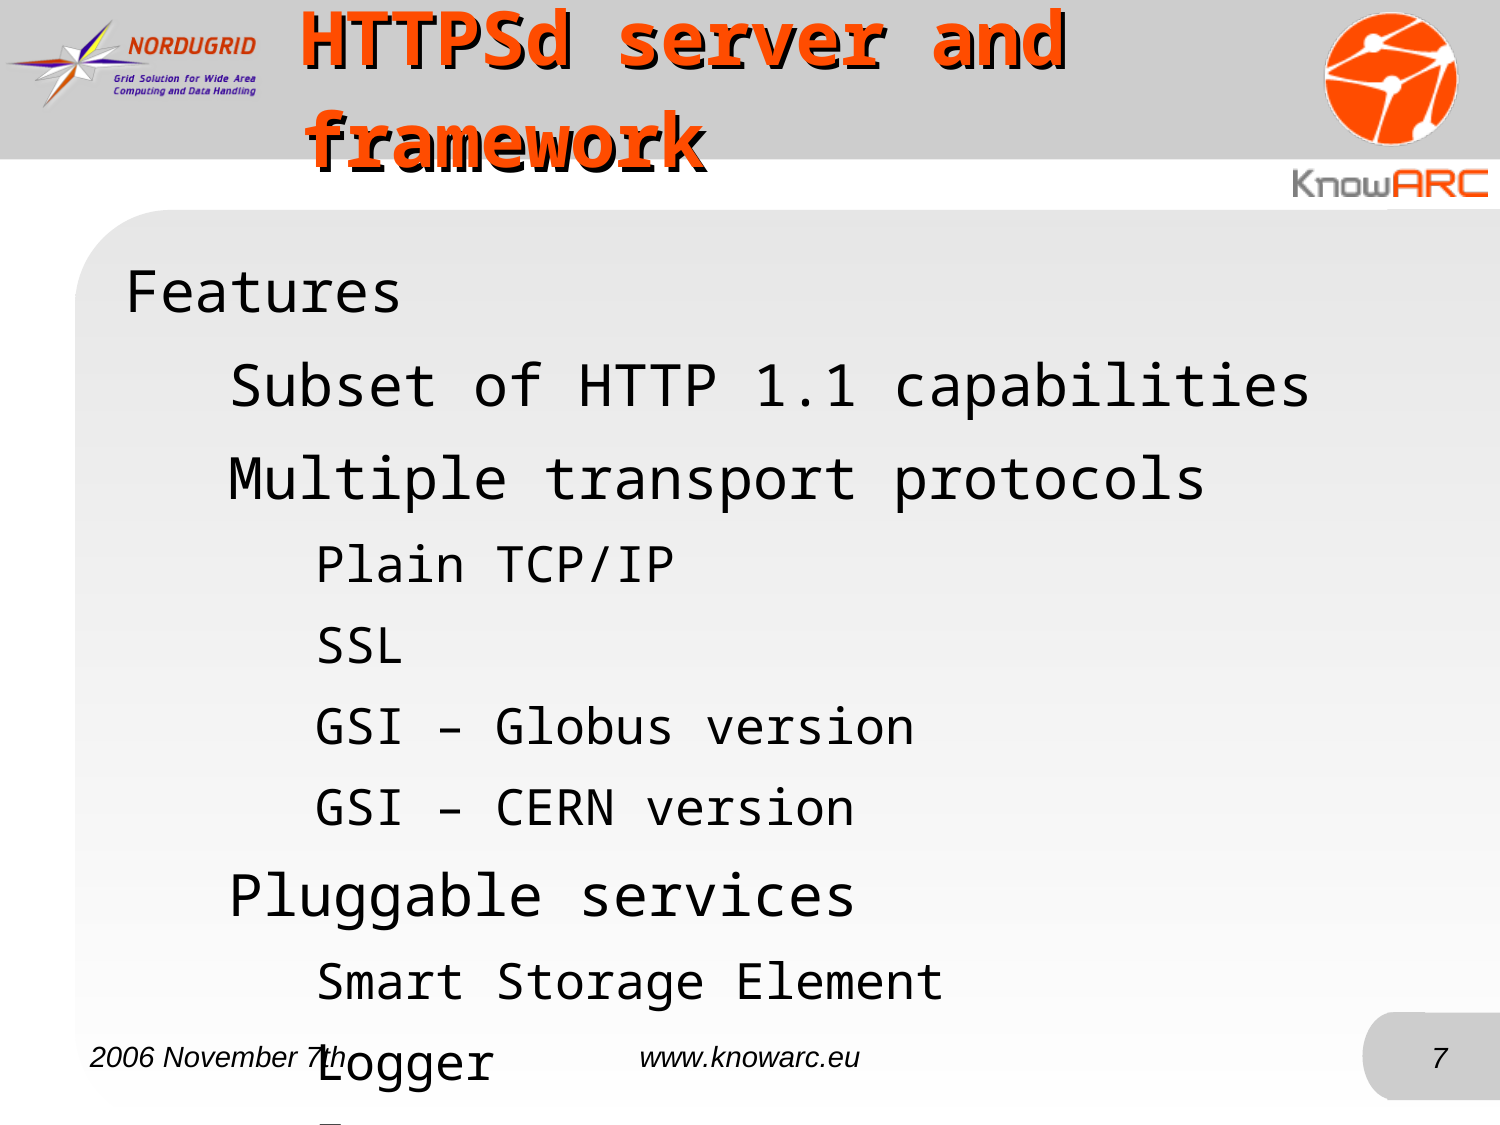

# HTTPSd server and framework
Features
Subset of HTTP 1.1 capabilities
Multiple transport protocols
Plain TCP/IP
SSL
GSI – Globus version
GSI – CERN version
Pluggable services
Smart Storage Element
Logger
Etc.
www.knowarc.eu
7